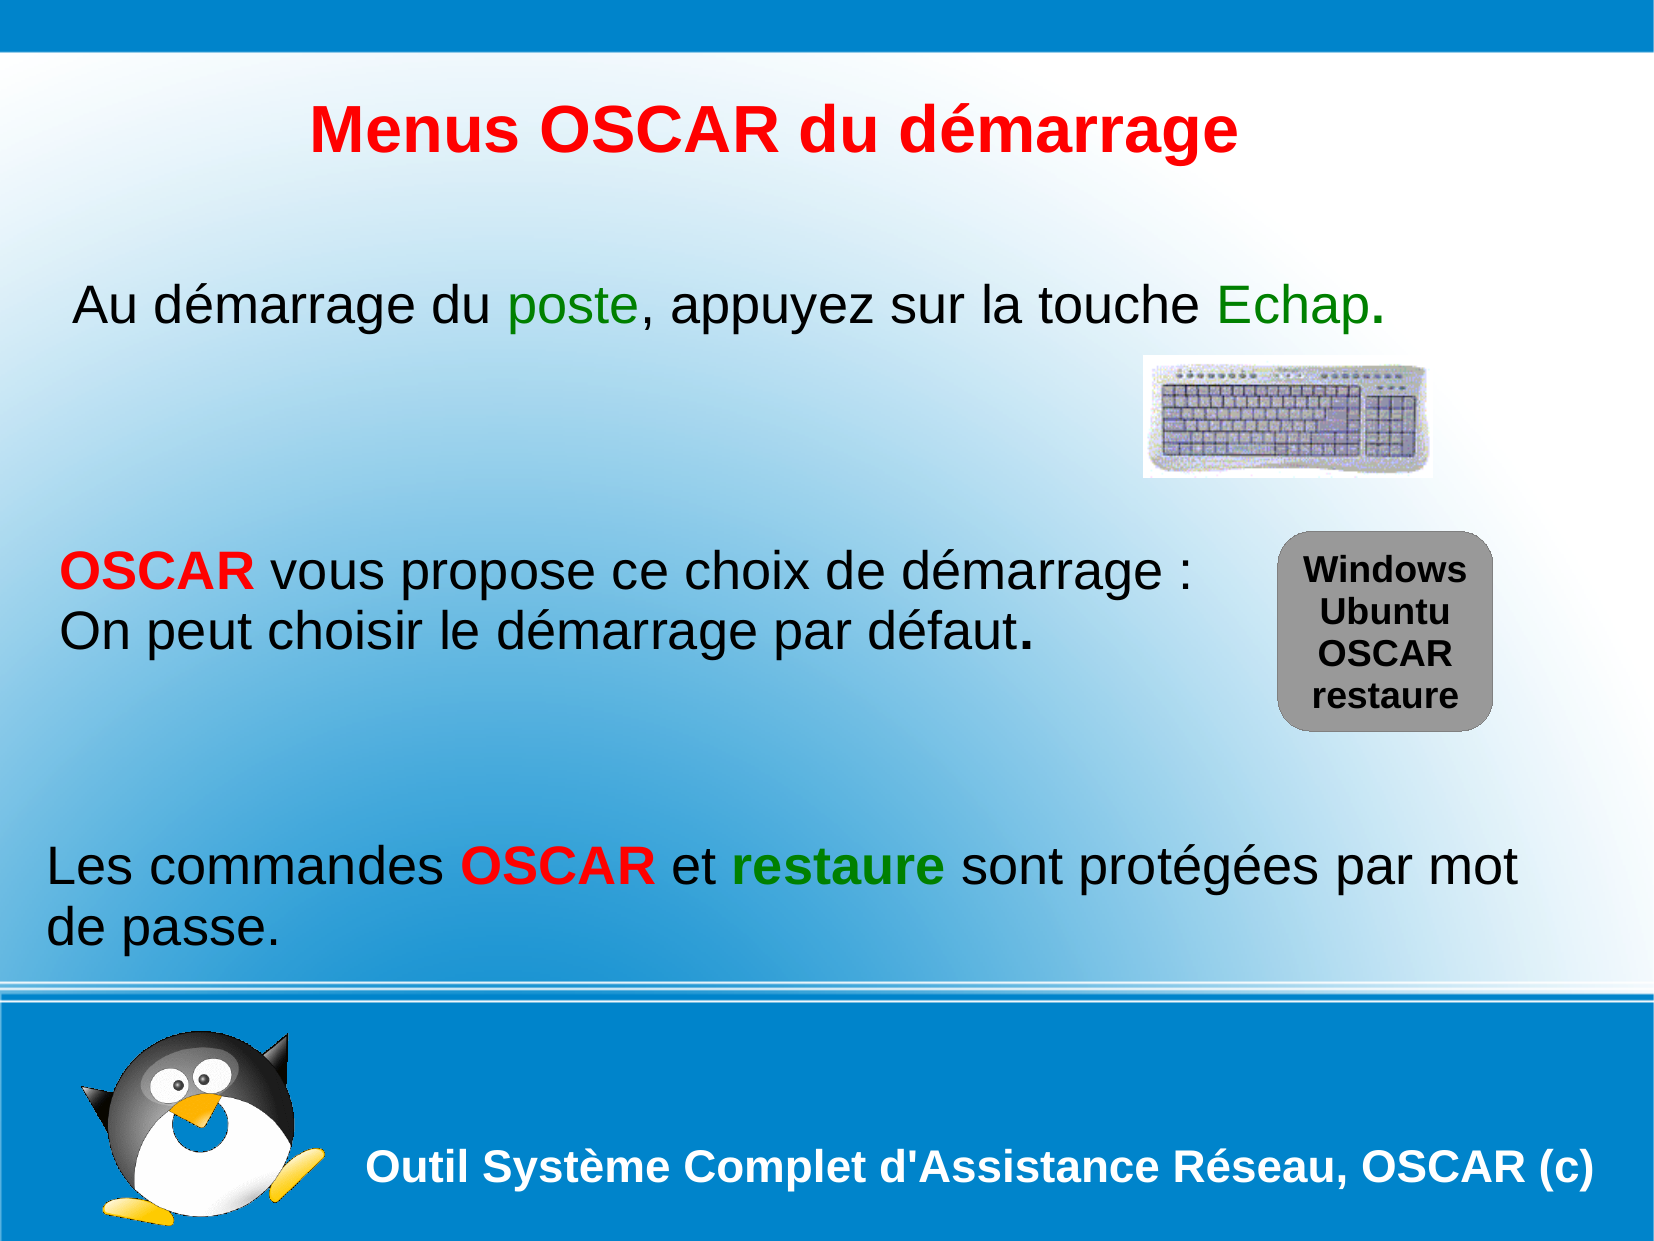

Menus OSCAR du démarrage
Au démarrage du poste, appuyez sur la touche Echap.
Windows
Ubuntu
OSCAR
restaure
OSCAR vous propose ce choix de démarrage :
On peut choisir le démarrage par défaut.
Les commandes OSCAR et restaure sont protégées par mot de passe.
# Outil Système Complet d'Assistance Réseau, OSCAR (c)